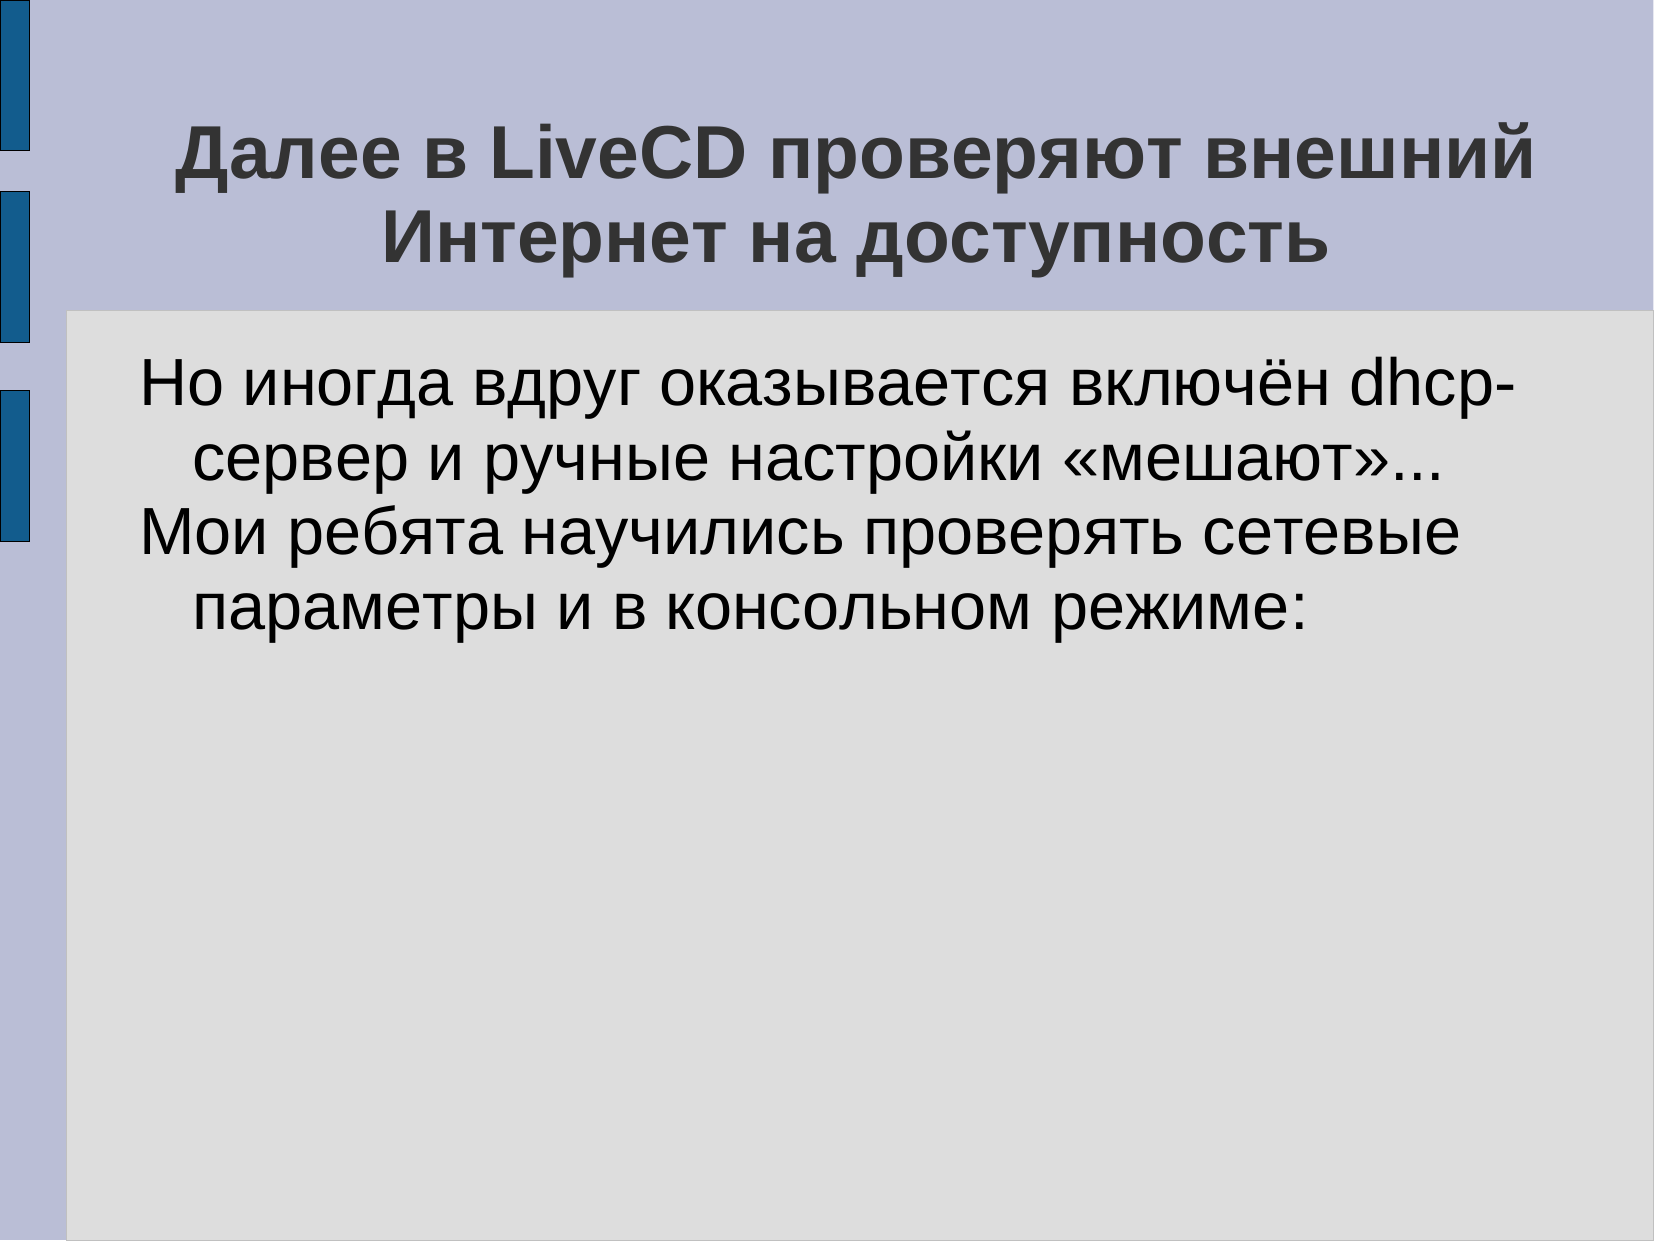

# Далее в LiveCD проверяют внешний Интернет на доступность
Но иногда вдруг оказывается включён dhcp-сервер и ручные настройки «мешают»...
Мои ребята научились проверять сетевые параметры и в консольном режиме: